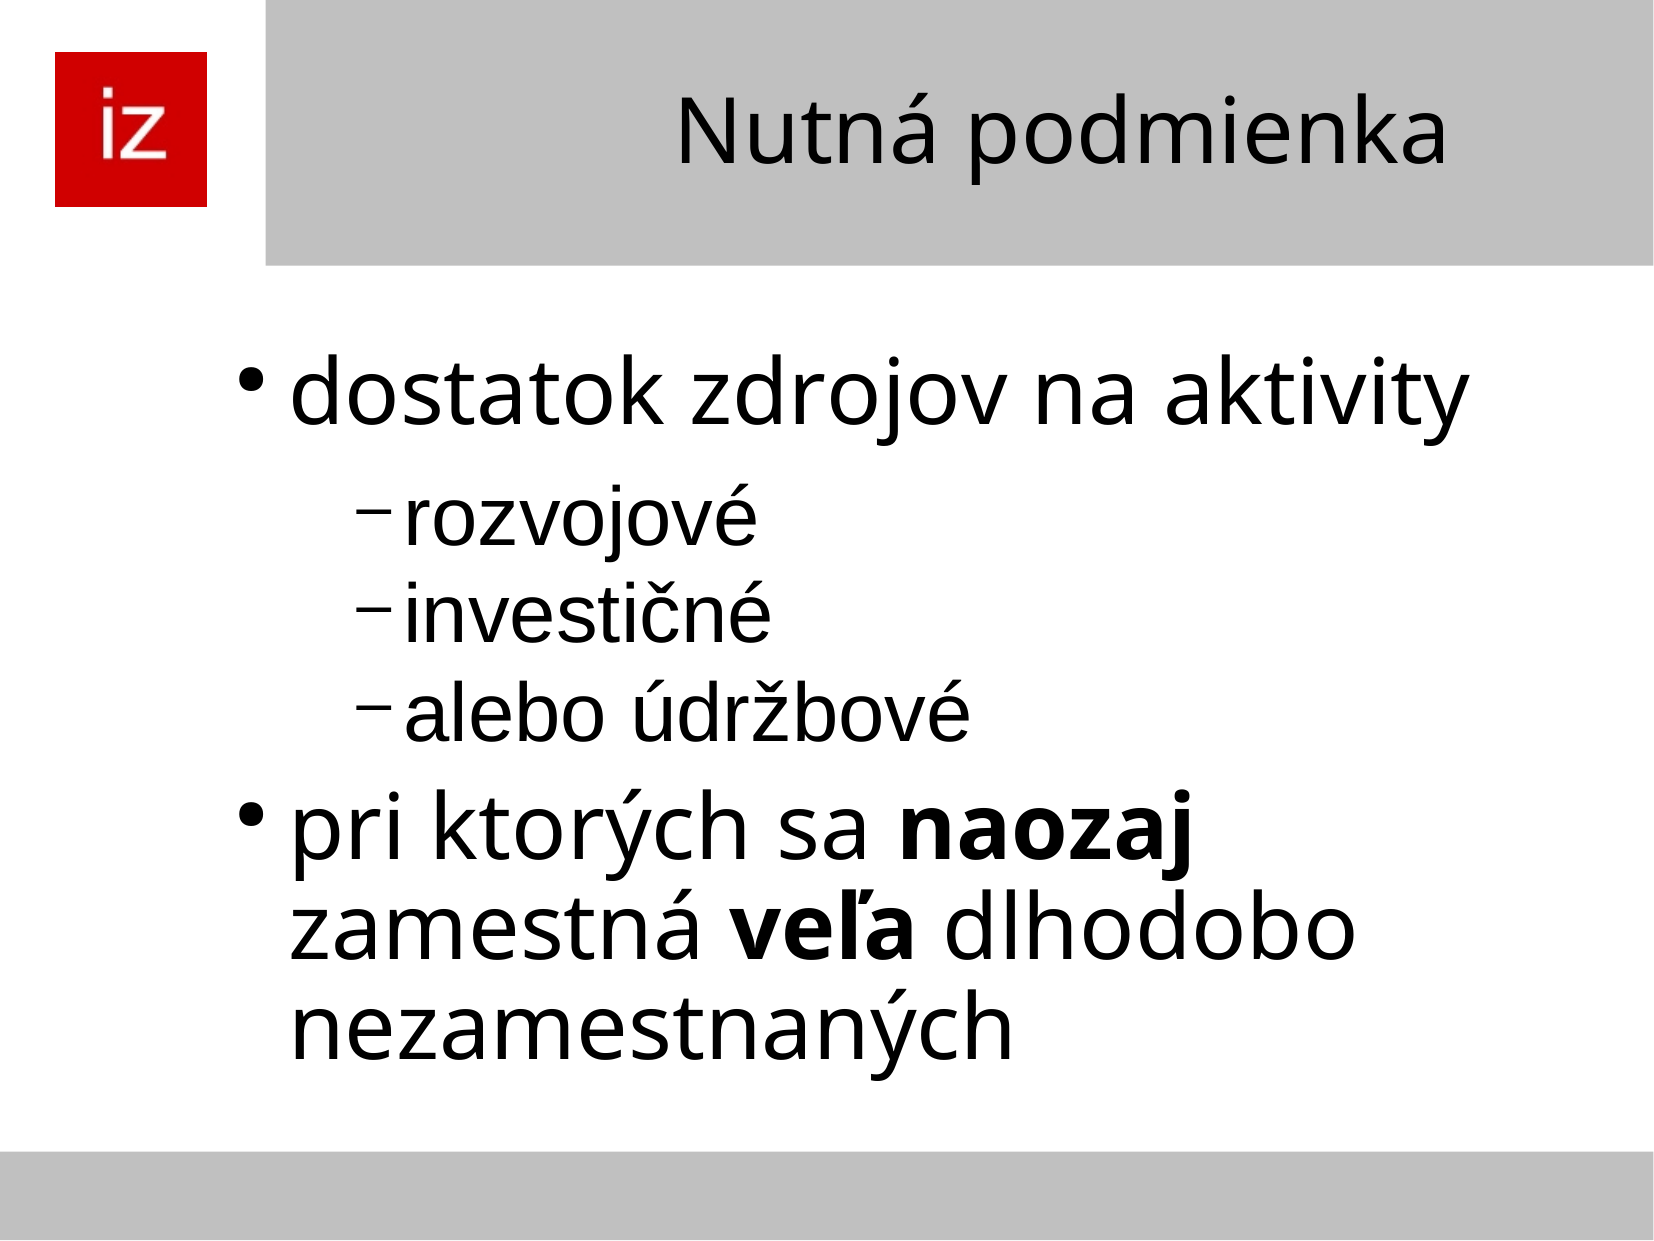

# Nutná podmienka
dostatok zdrojov na aktivity
rozvojové
investičné
alebo údržbové
pri ktorých sa naozaj zamestná veľa dlhodobo nezamestnaných